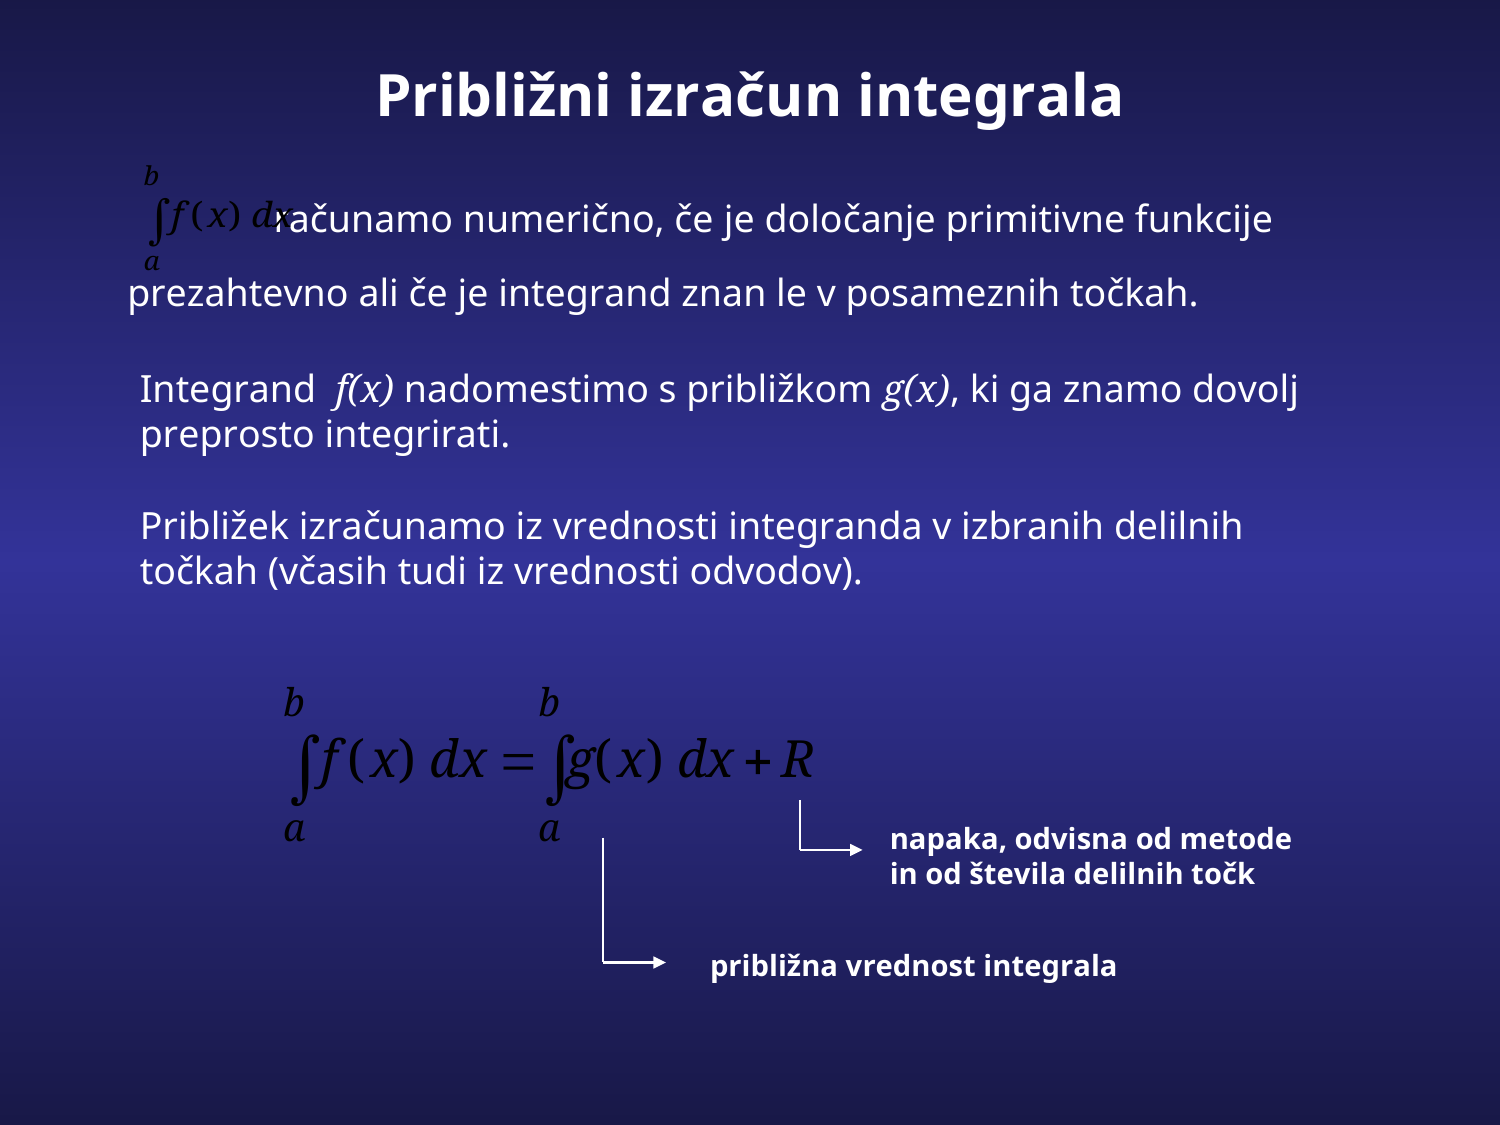

Približni izračun integrala
 računamo numerično, če je določanje primitivne funkcije prezahtevno ali če je integrand znan le v posameznih točkah.
Integrand f(x) nadomestimo s približkom g(x), ki ga znamo dovolj preprosto integrirati.
Približek izračunamo iz vrednosti integranda v izbranih delilnih točkah (včasih tudi iz vrednosti odvodov).
napaka, odvisna od metode in od števila delilnih točk
približna vrednost integrala